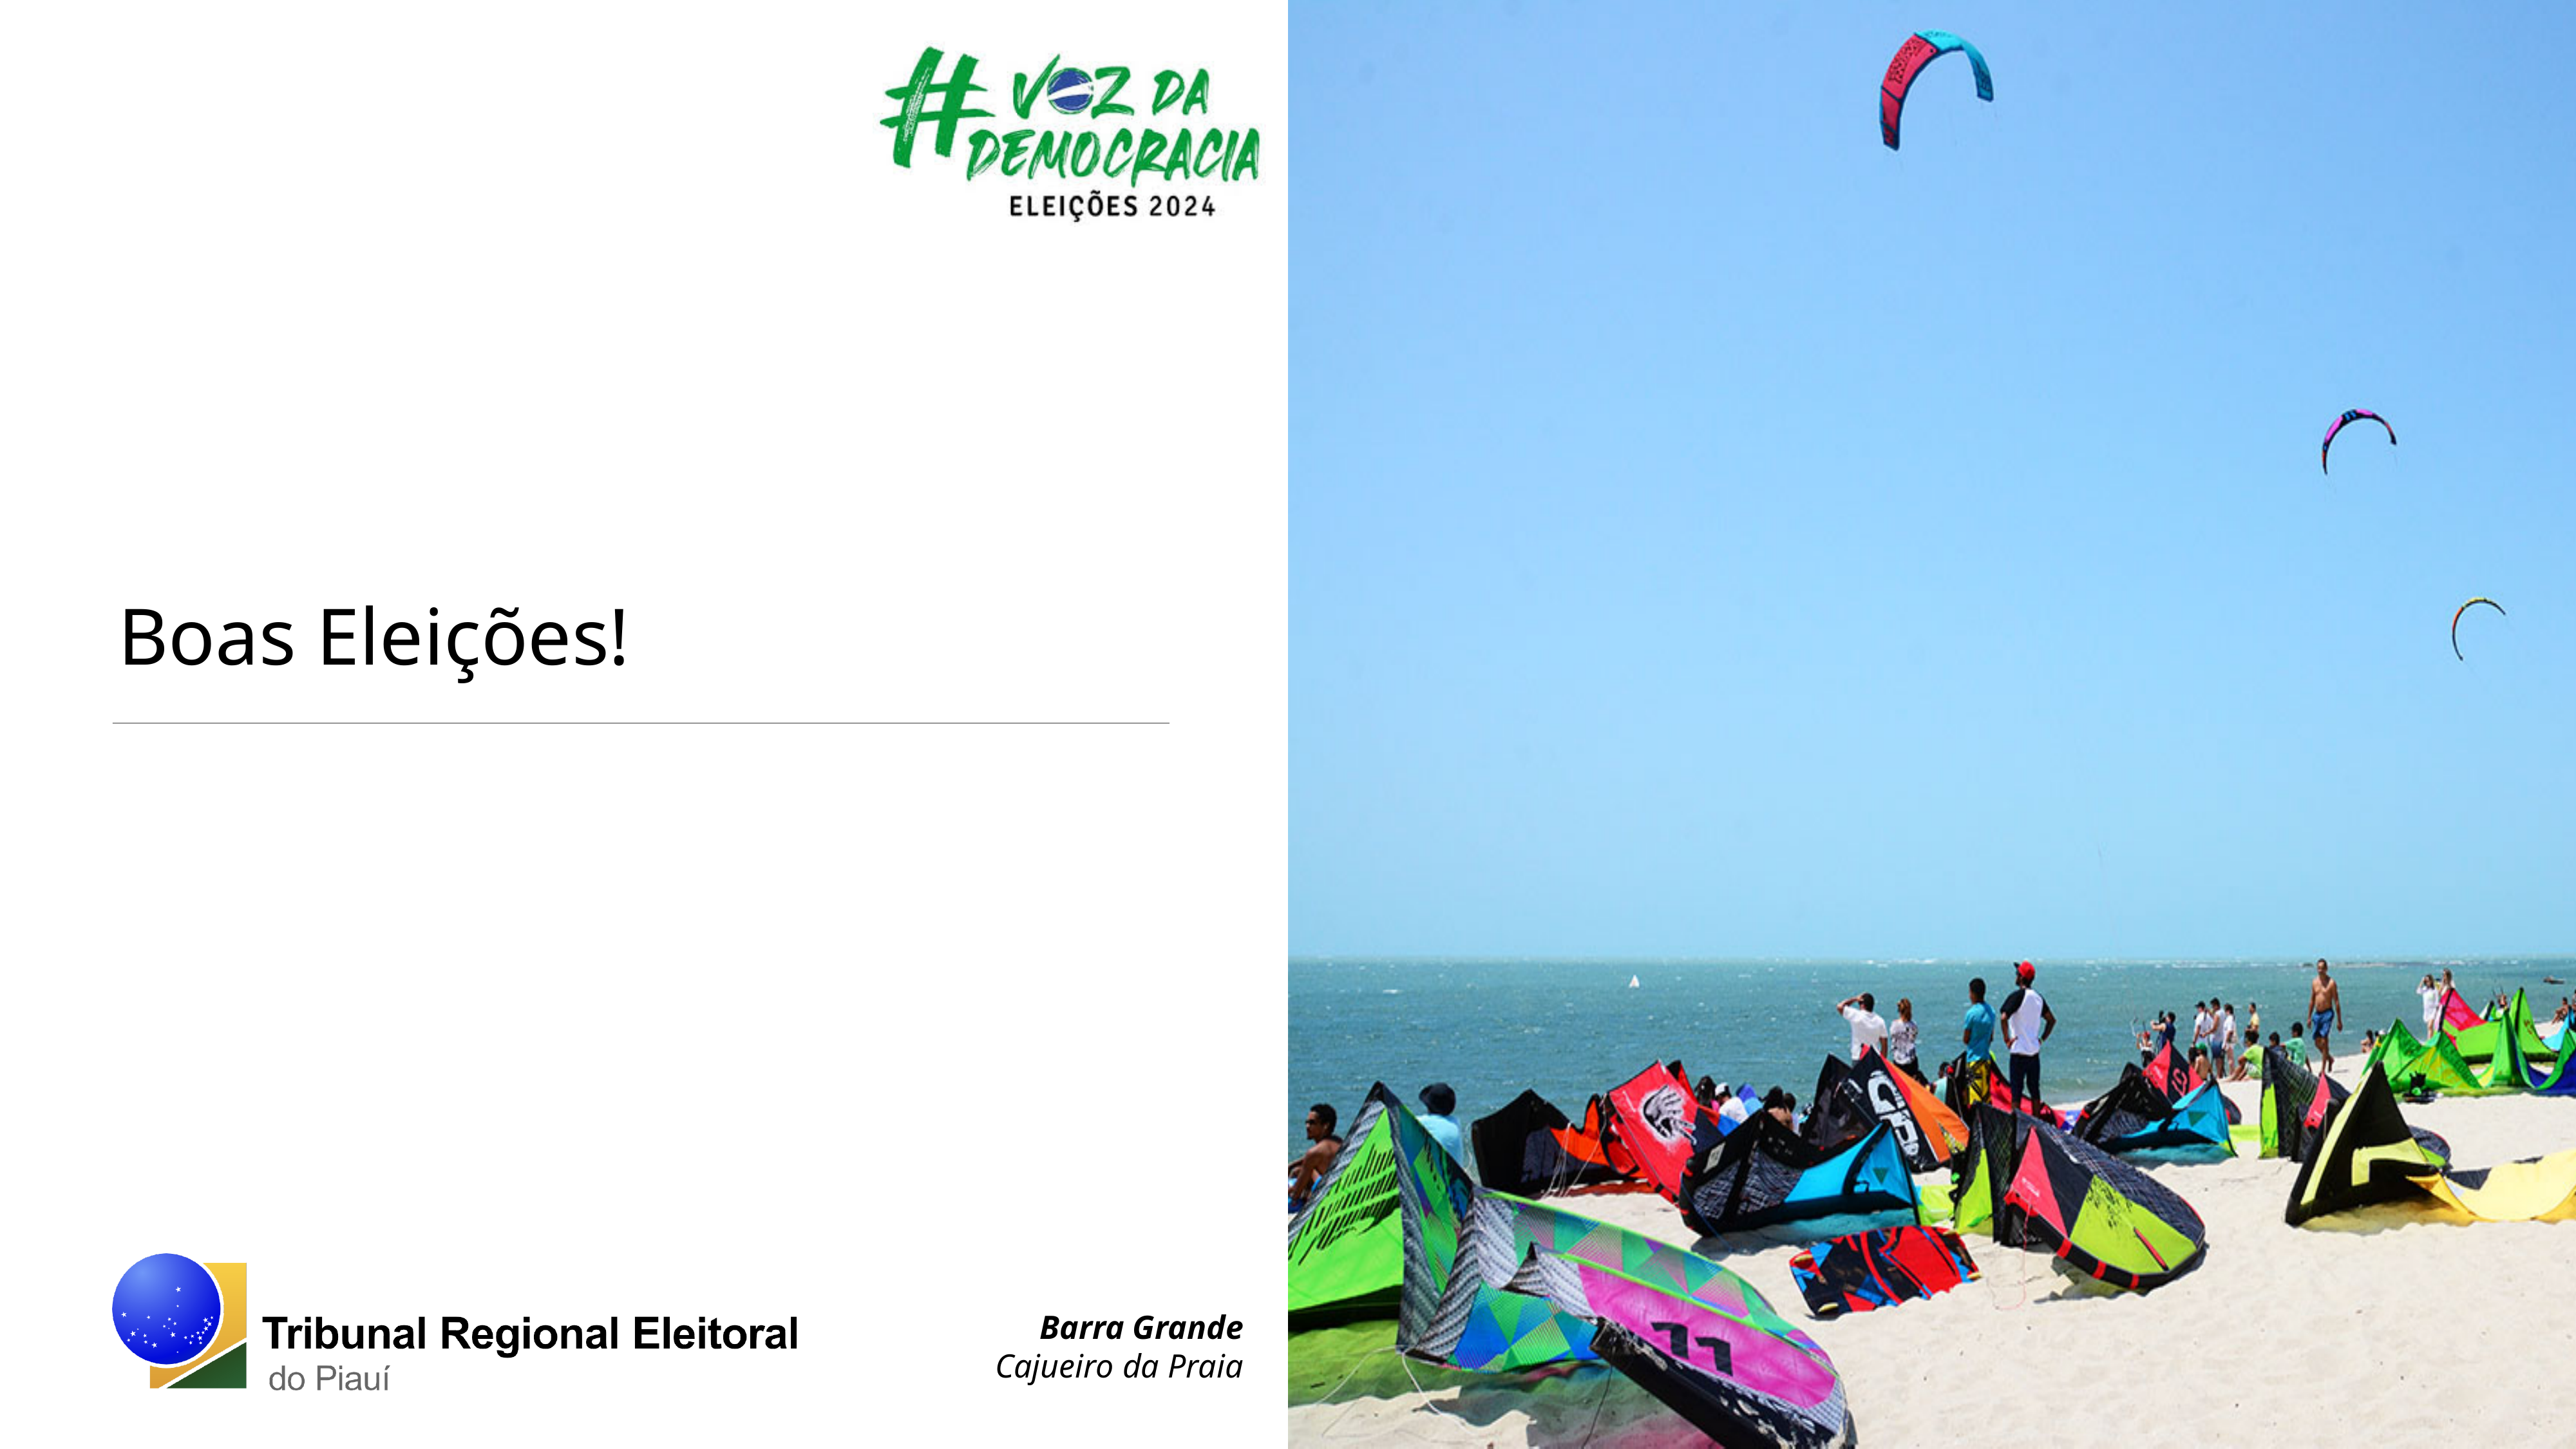

# Boas Eleições!
Barra Grande
Cajueiro da Praia